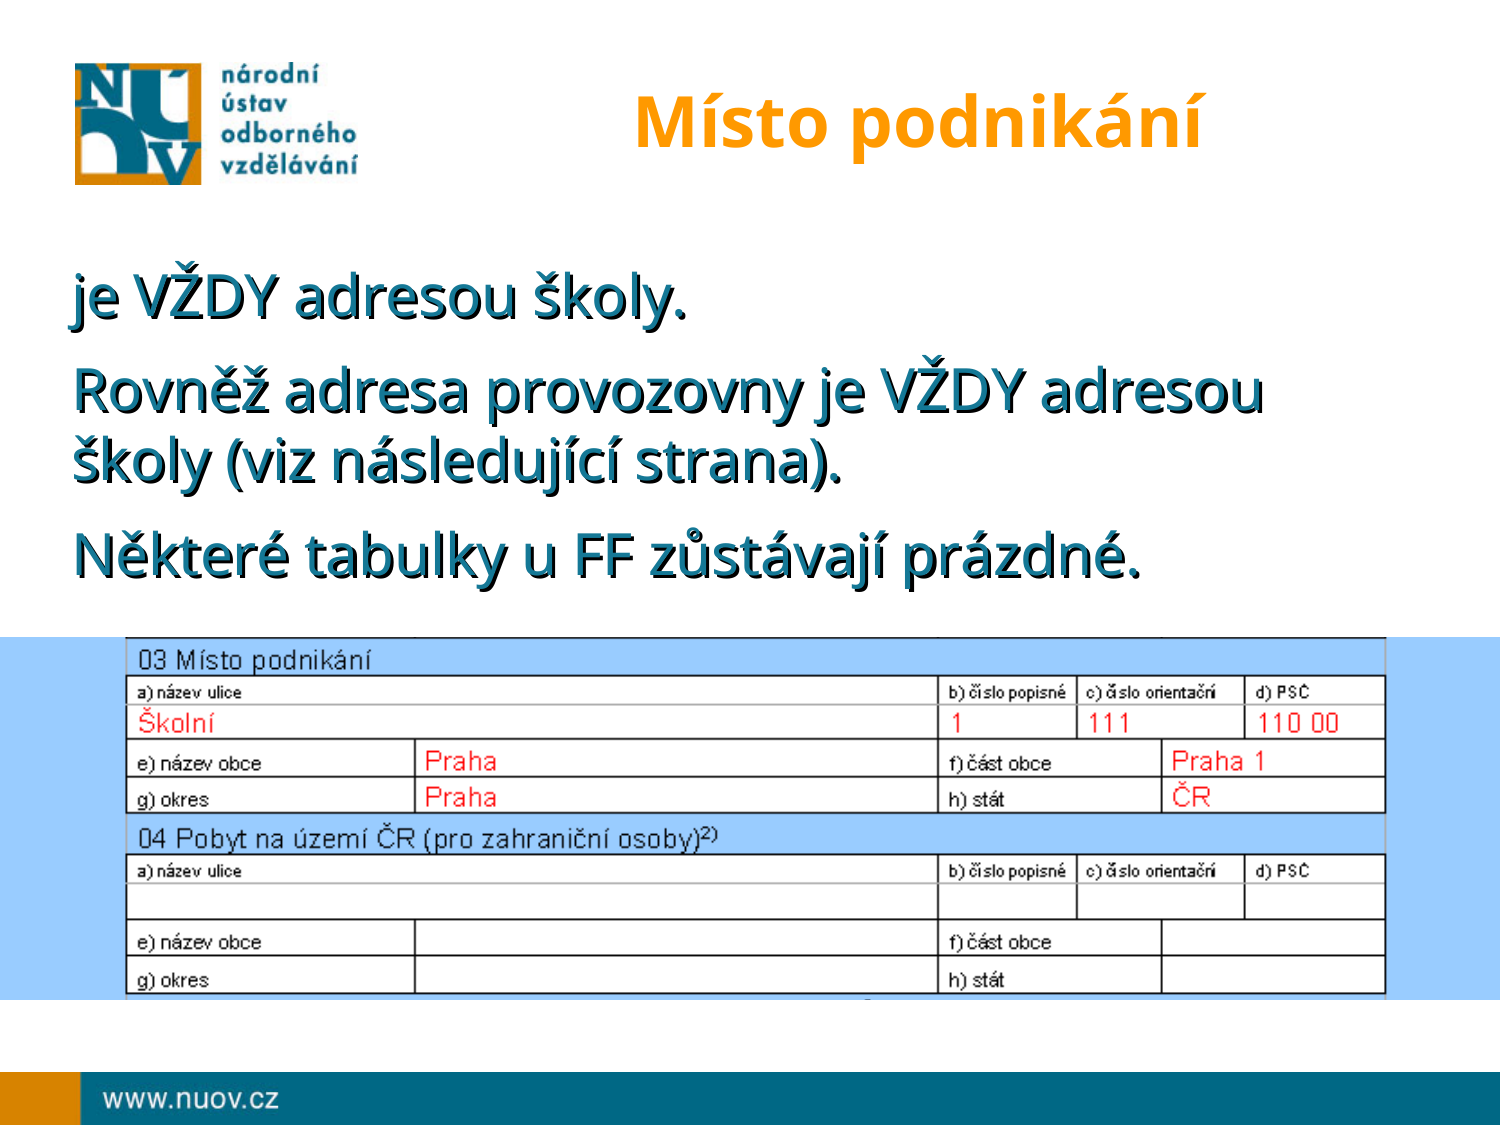

# Místo podnikání
je VŽDY adresou školy.
Rovněž adresa provozovny je VŽDY adresou
školy (viz následující strana).
Některé tabulky u FF zůstávají prázdné.